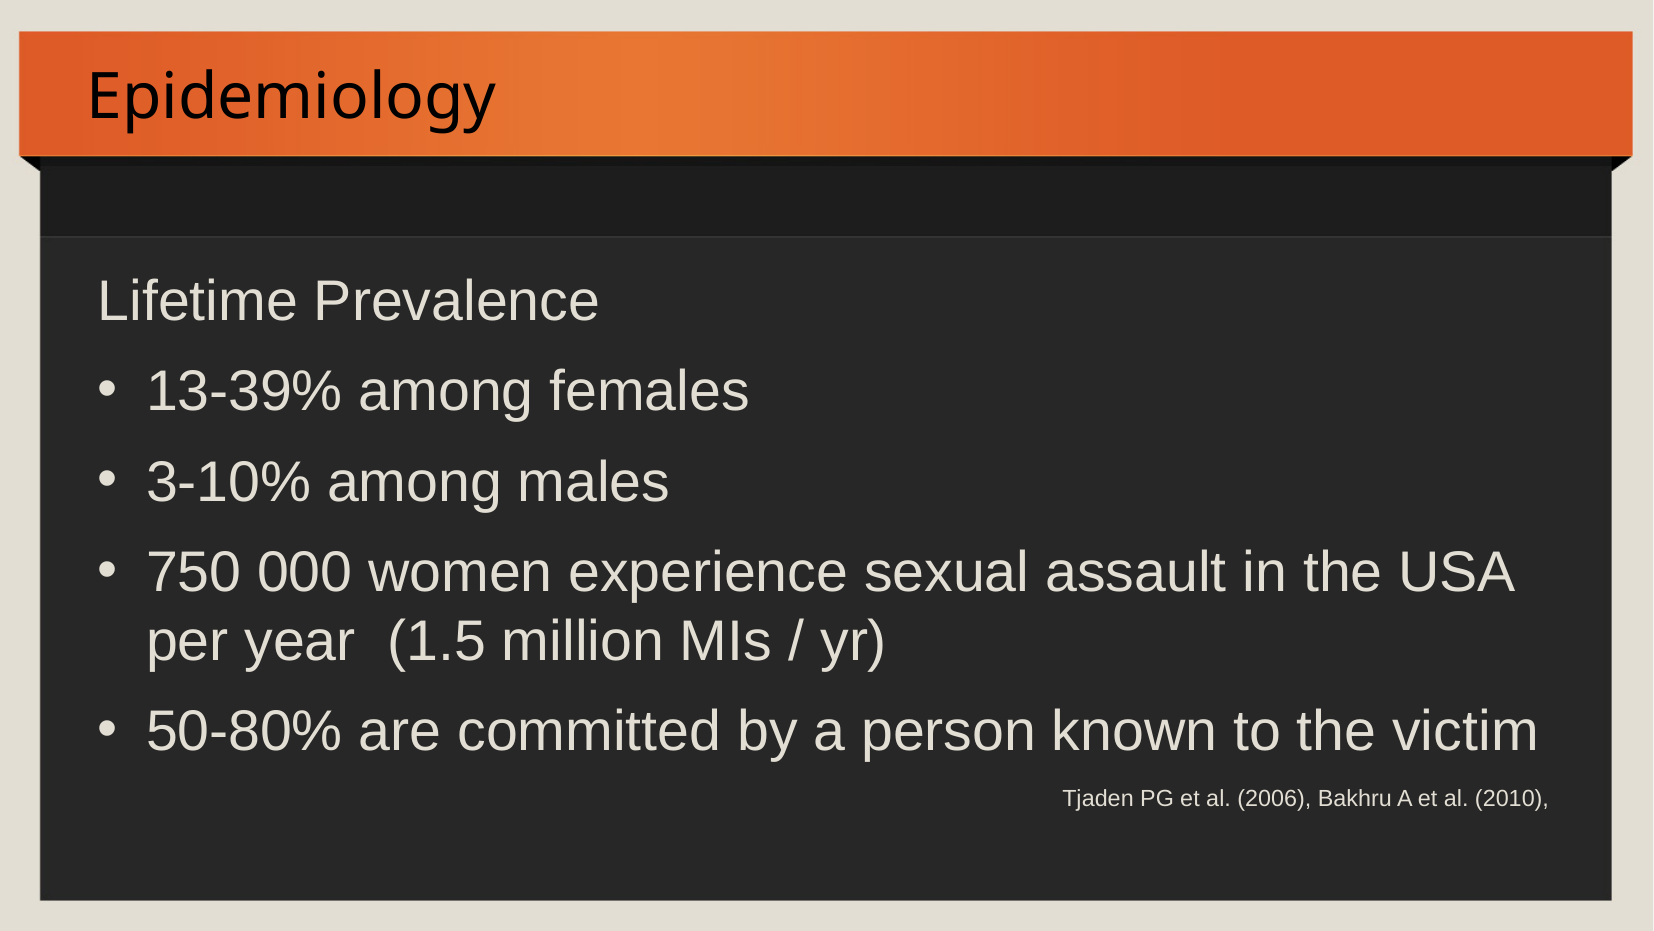

# Epidemiology
Lifetime Prevalence
13-39% among females
3-10% among males
750 000 women experience sexual assault in the USA per year (1.5 million MIs / yr)
50-80% are committed by a person known to the victim
Tjaden PG et al. (2006), Bakhru A et al. (2010),